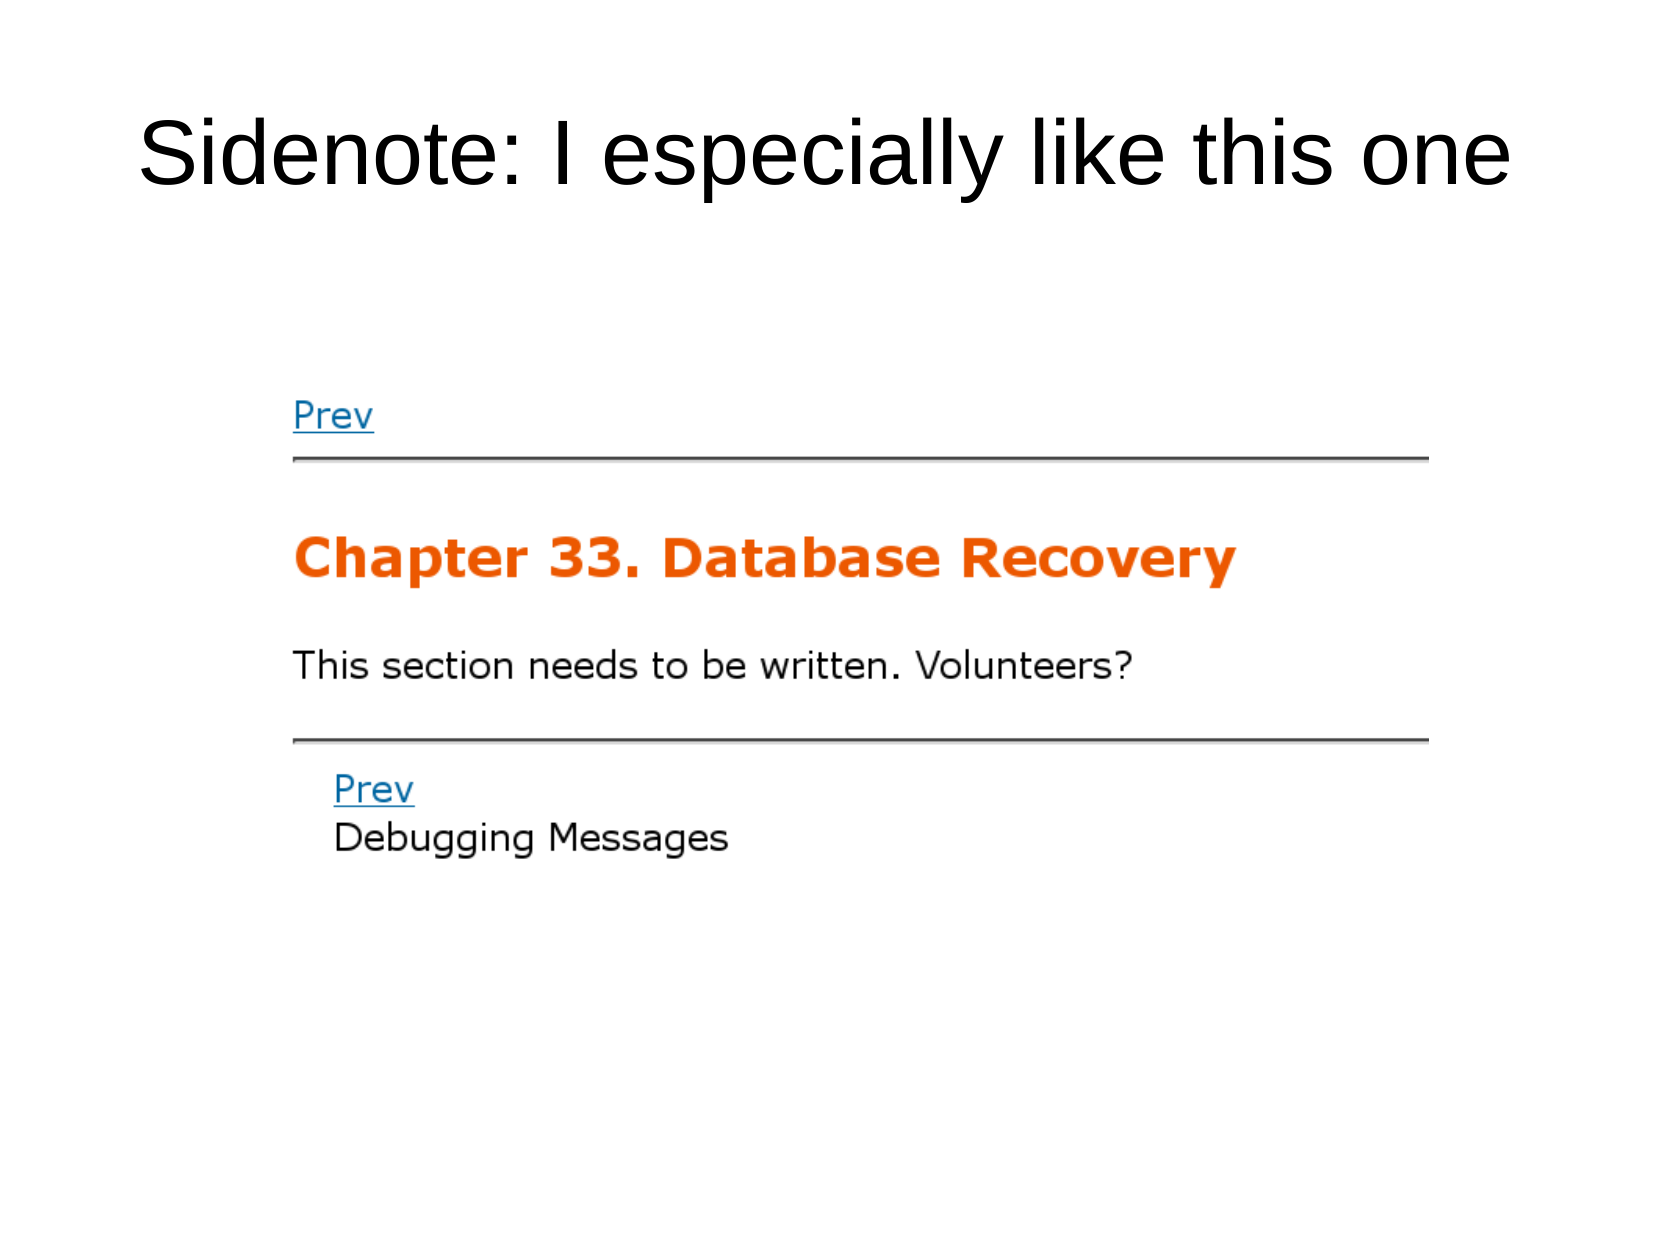

# Sidenote: I especially like this one